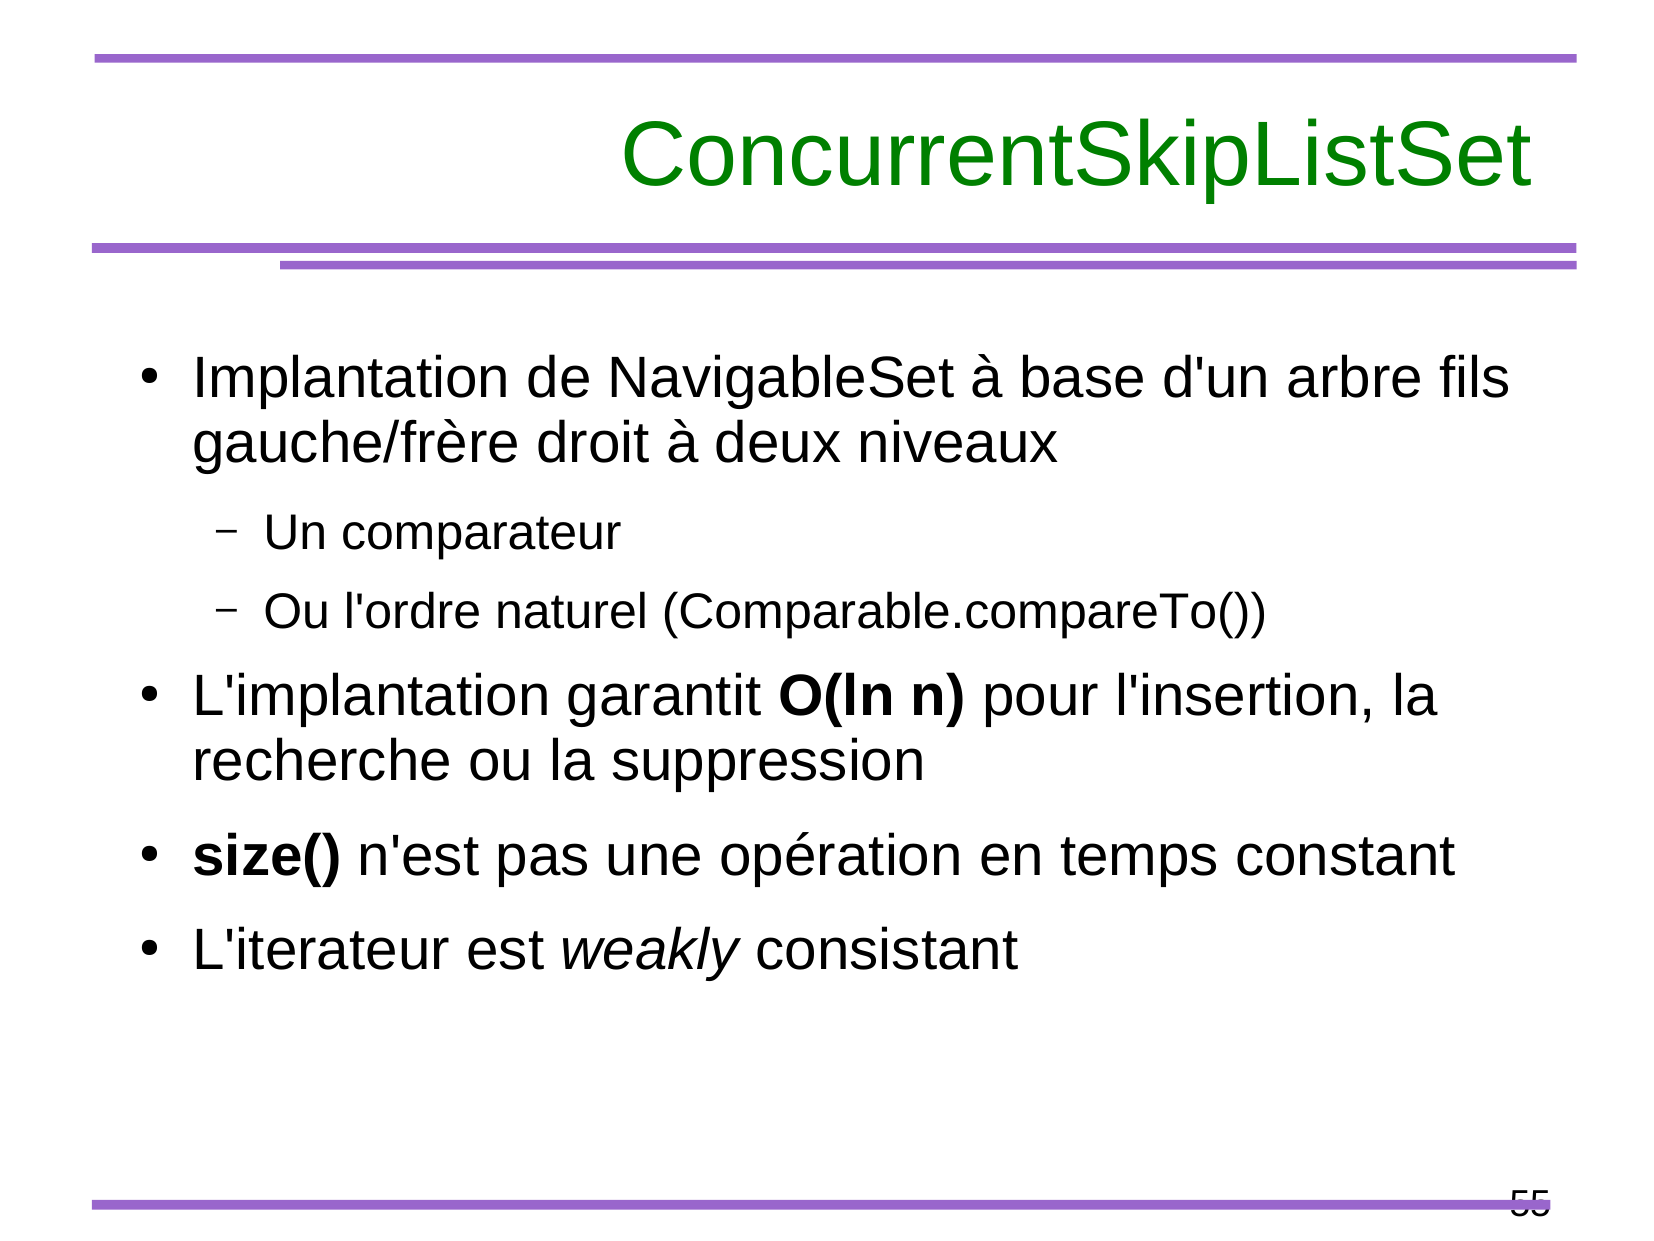

# ConcurrentSkipListSet
Implantation de NavigableSet à base d'un arbre fils gauche/frère droit à deux niveaux
Un comparateur
Ou l'ordre naturel (Comparable.compareTo())
L'implantation garantit O(ln n) pour l'insertion, la recherche ou la suppression
size() n'est pas une opération en temps constant
L'iterateur est weakly consistant